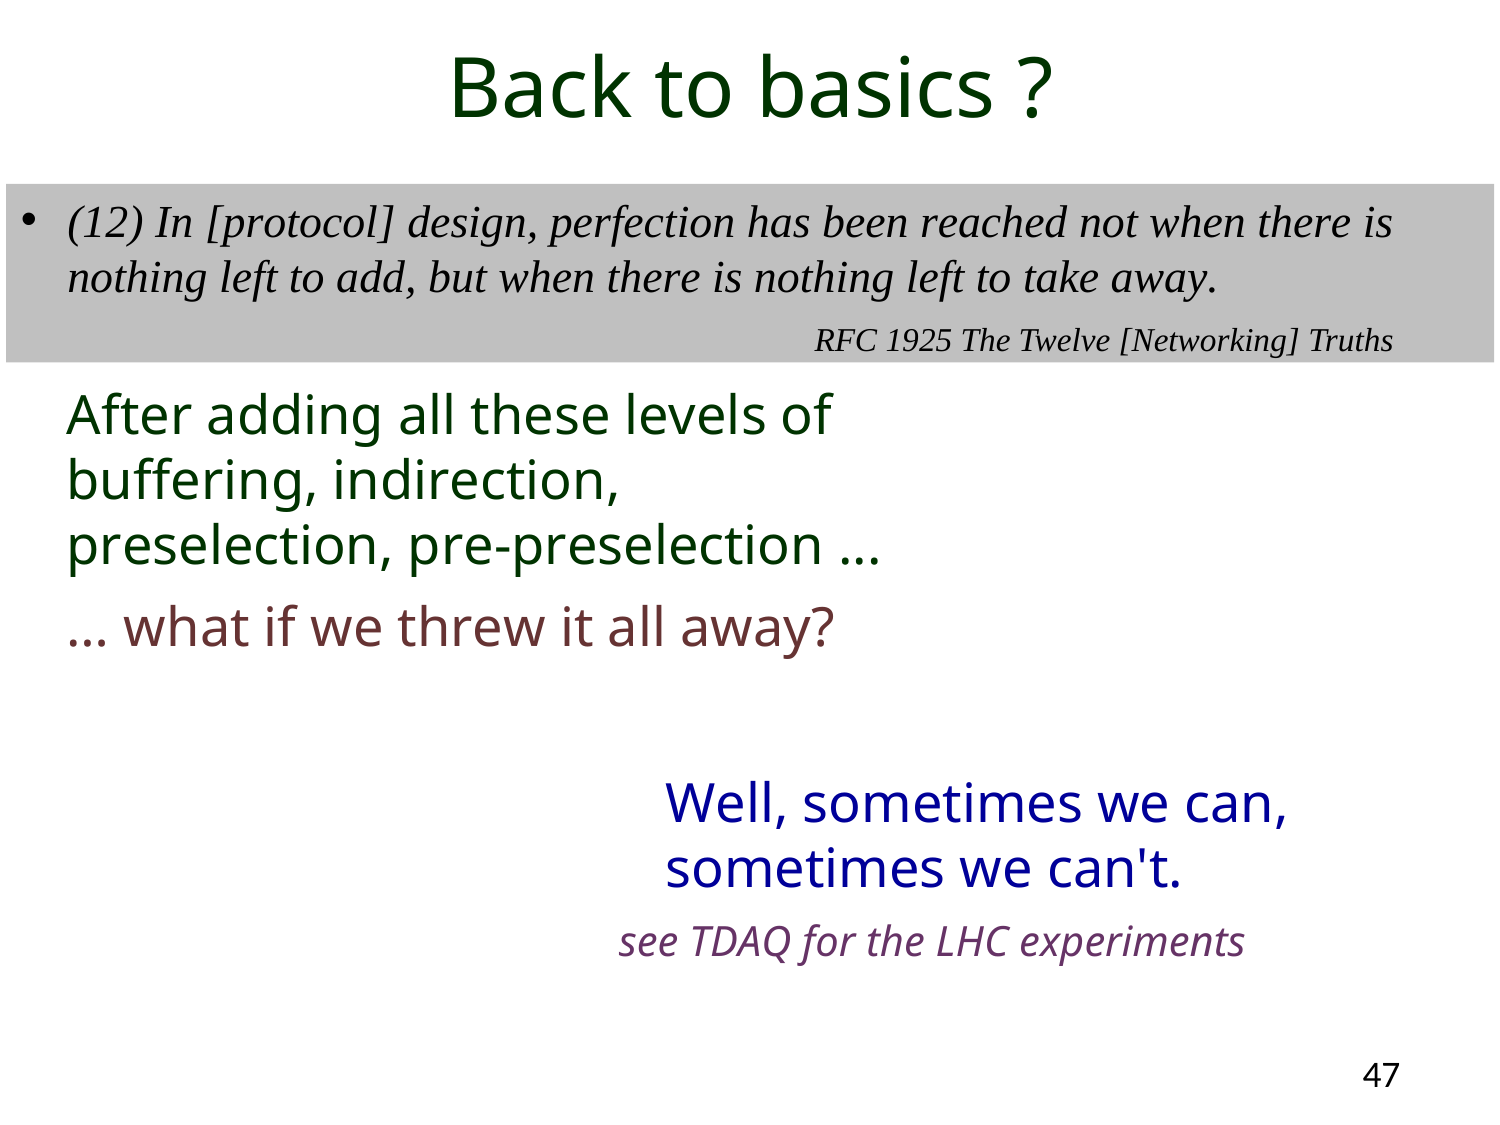

# Back to basics ?
(12) In [protocol] design, perfection has been reached not when there is nothing left to add, but when there is nothing left to take away.
RFC 1925 The Twelve [Networking] Truths
After adding all these levels of buffering, indirection, preselection, pre-preselection ...
… what if we threw it all away?
Well, sometimes we can, sometimes we can't.
see TDAQ for the LHC experiments
47